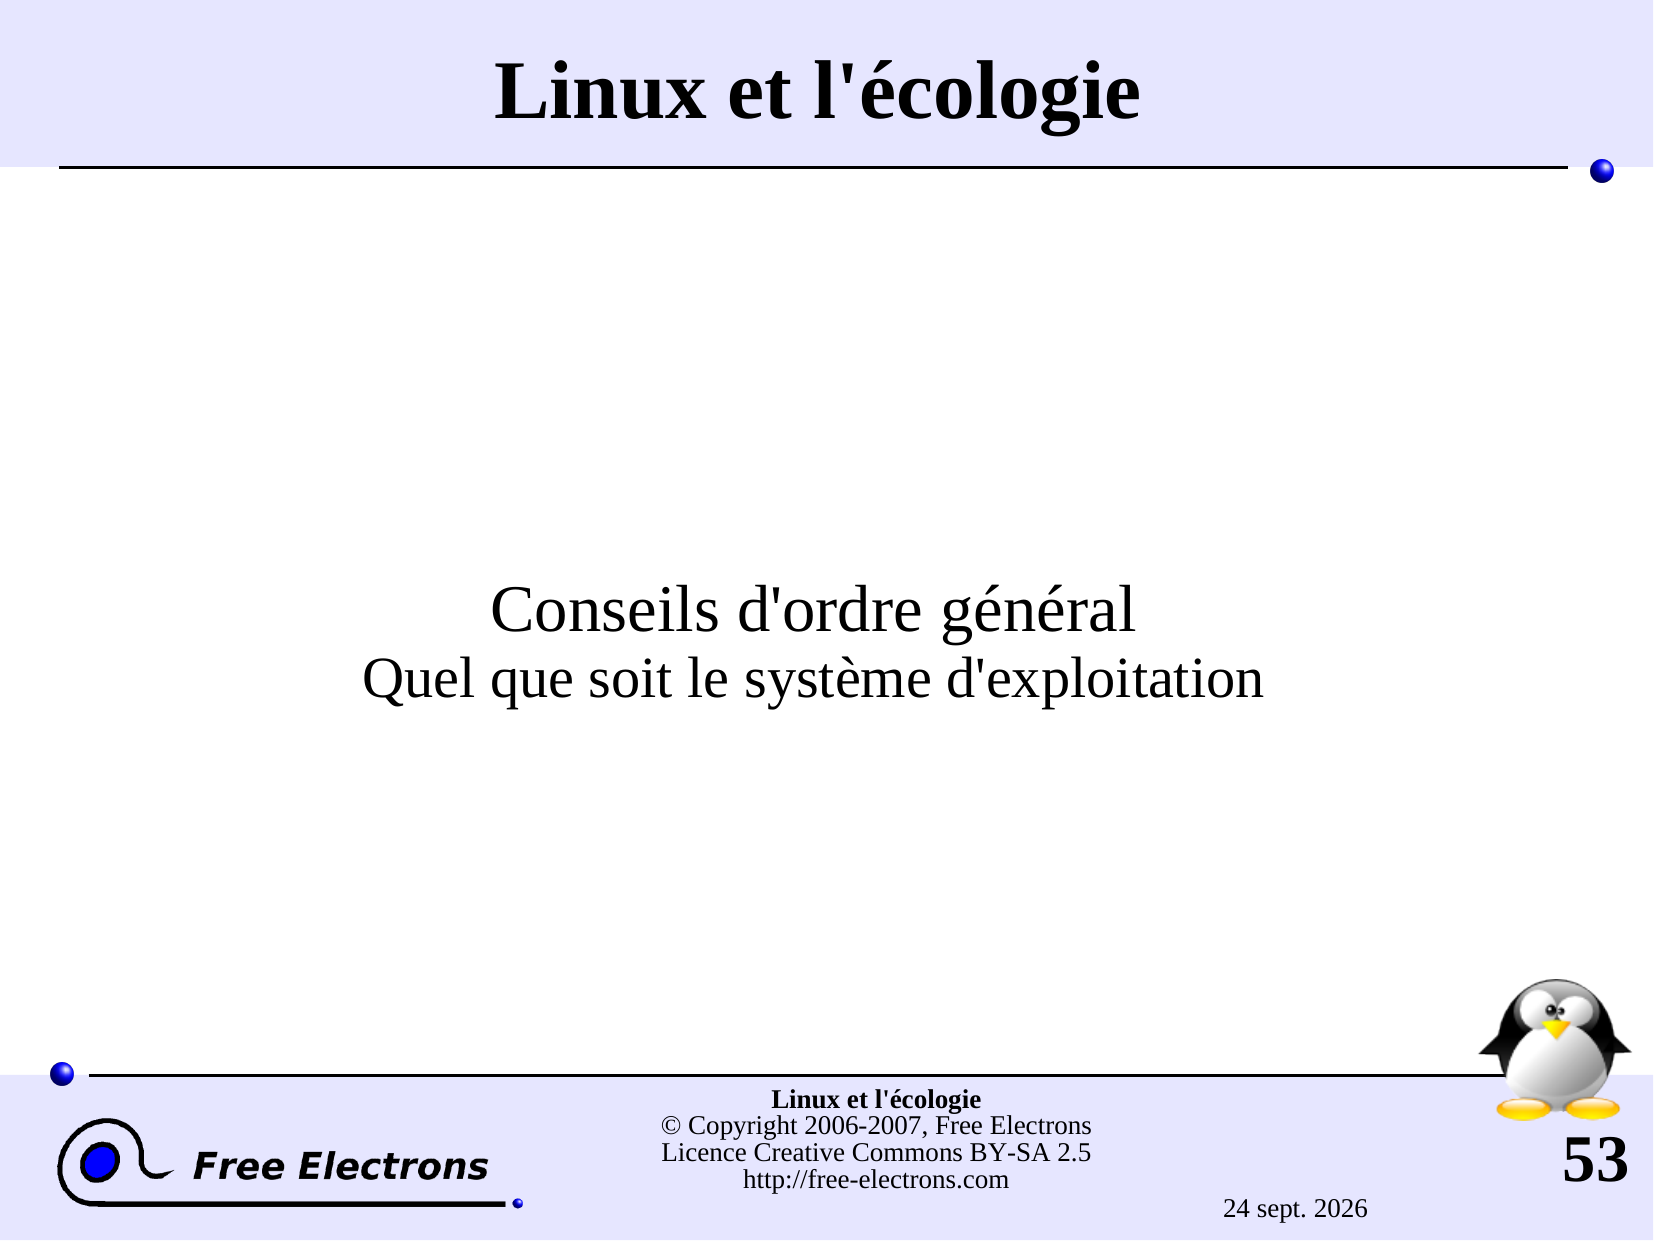

# Linux et l'écologie
Conseils d'ordre général
Quel que soit le système d'exploitation